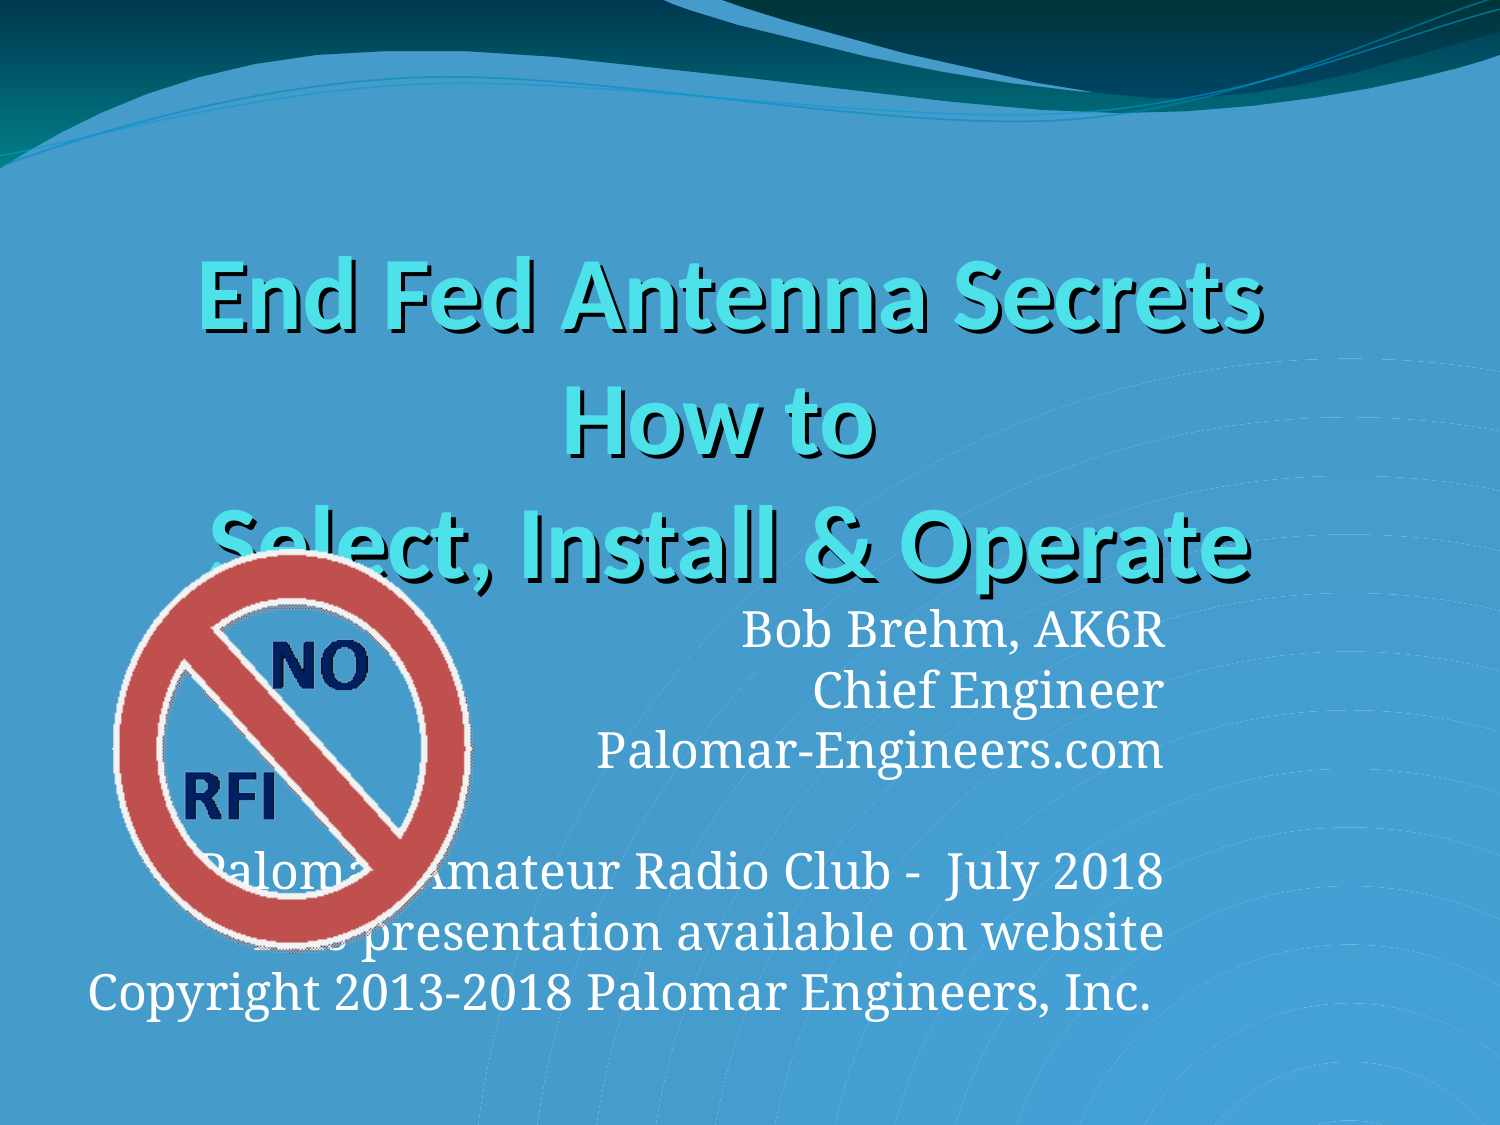

# End Fed Antenna Secrets How to Select, Install & Operate
Bob Brehm, AK6R
Chief Engineer
Palomar-Engineers.com
Palomar Amateur Radio Club - July 2018
This presentation available on website
Copyright 2013-2018 Palomar Engineers, Inc.